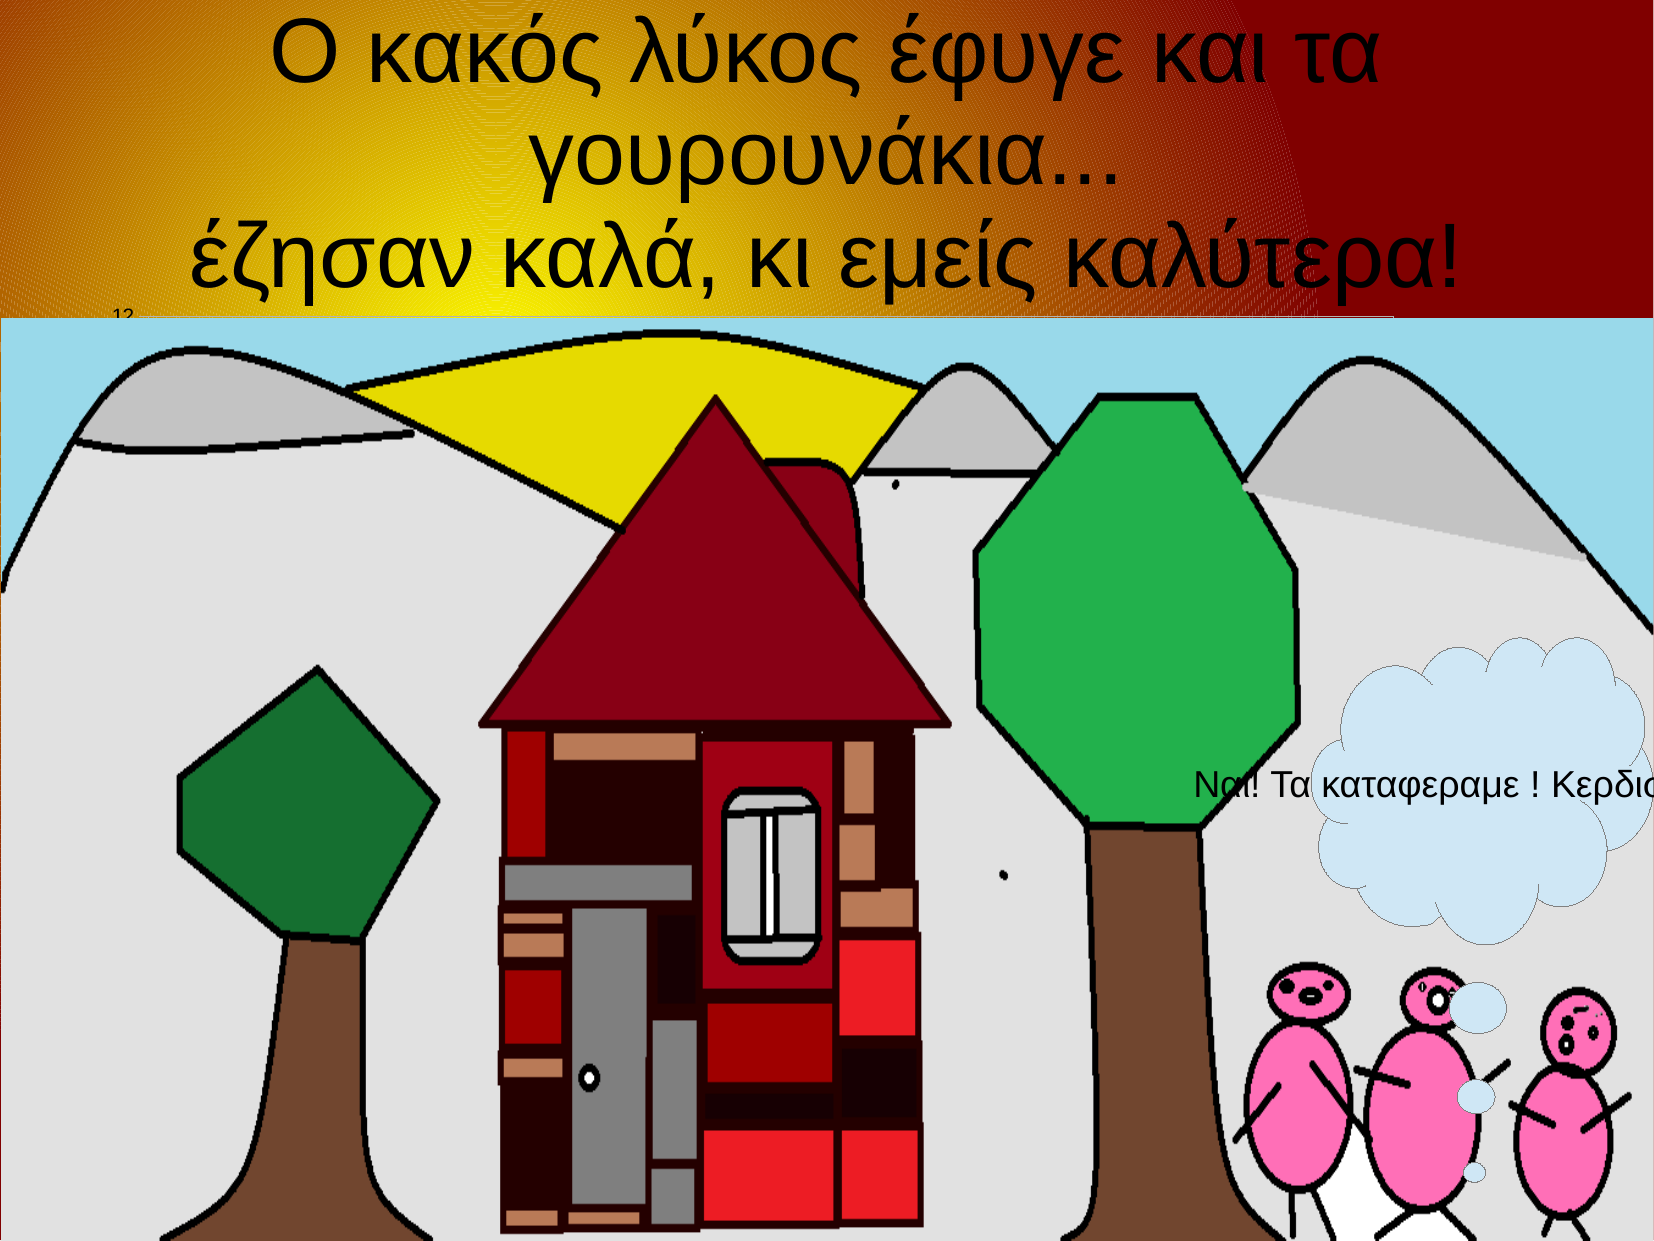

# Ο κακός λύκος έφυγε και τα γουρουνάκια... έζησαν καλά, κι εμείς καλύτερα!
### Chart
| Category | Στήλη 1 | Στήλη 2 | Στήλη 3 |
|---|---|---|---|
| Γραμμή 1 | 9.1 | 3.2 | 4.54 |
| Γραμμή 2 | 2.4 | 8.8 | 9.65 |
| Γραμμή 3 | 3.1 | 1.5 | 3.7 |
| Γραμμή 4 | 4.3 | 9.02 | 6.2 |
Ναι! Τα καταφεραμε ! Κερδισαμε !